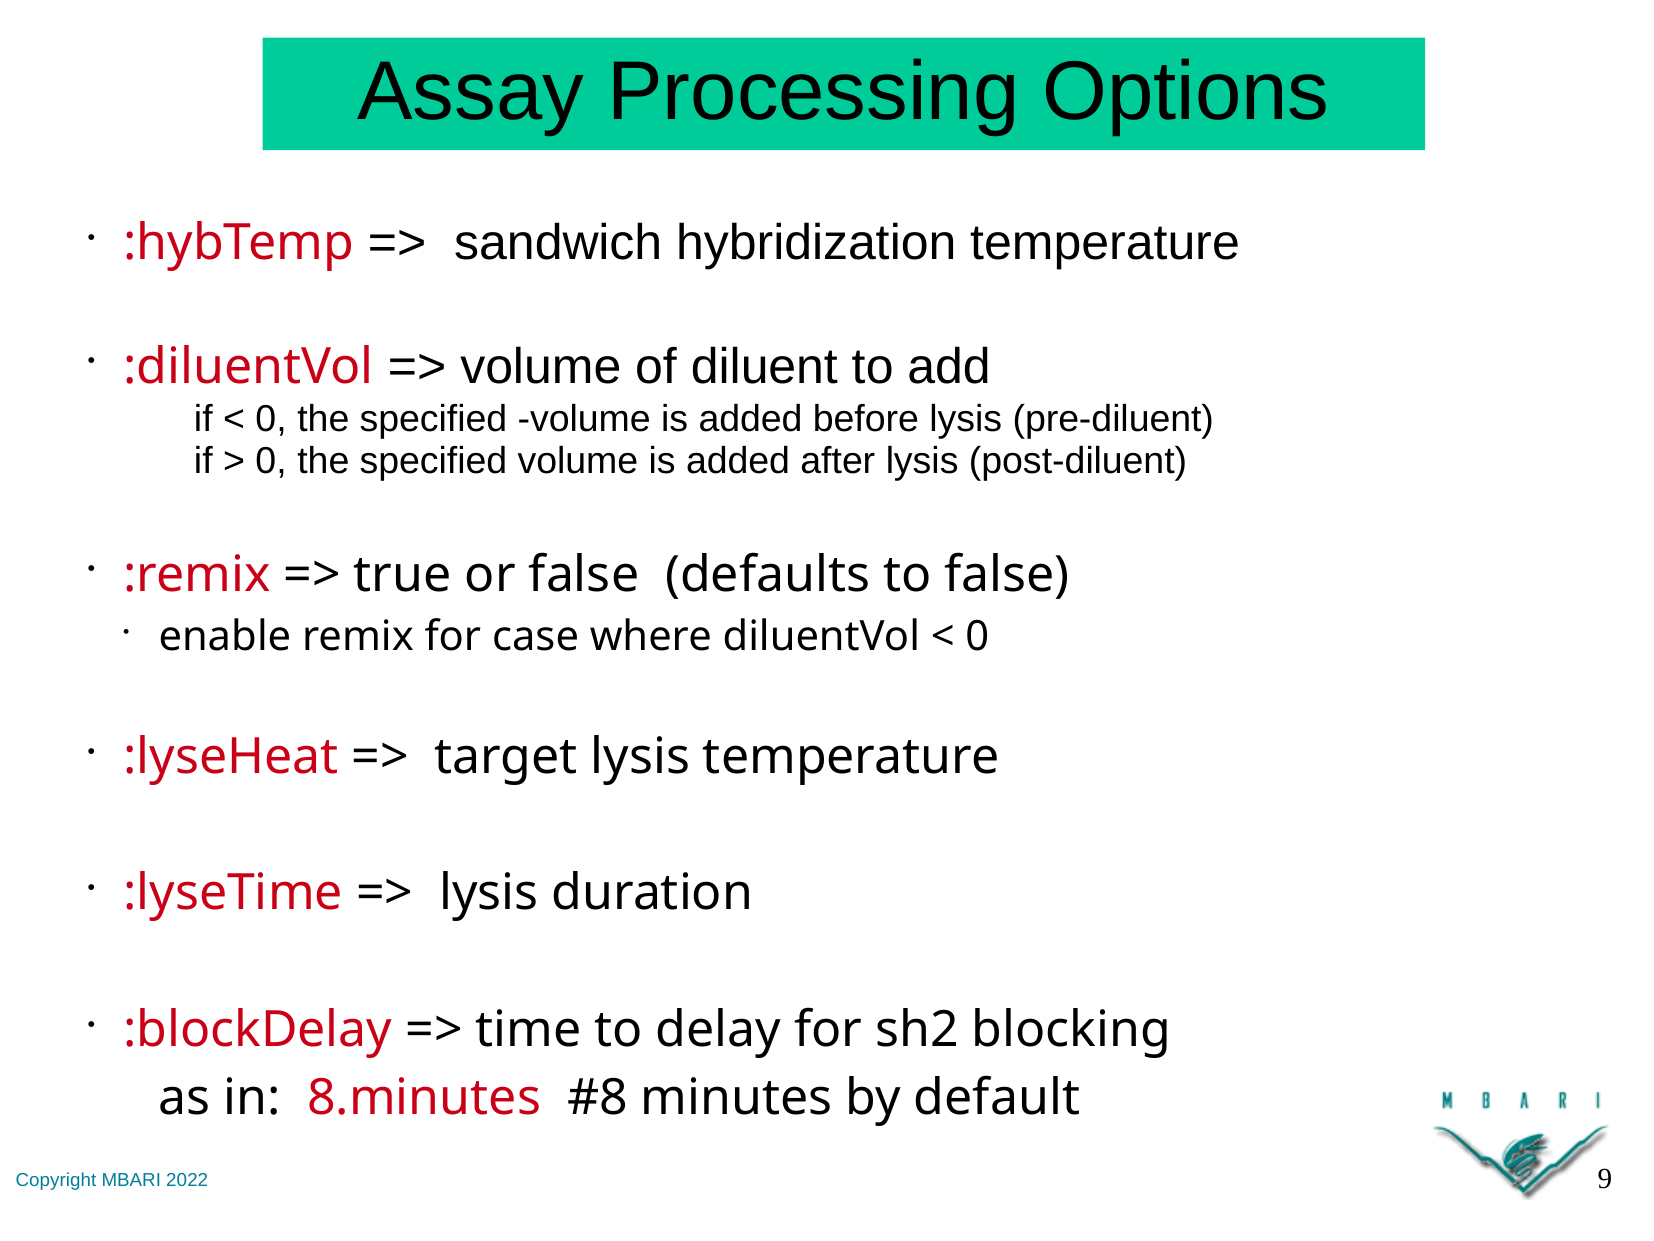

Assay Processing Options
:hybTemp => sandwich hybridization temperature
:diluentVol => volume of diluent to add
if < 0, the specified -volume is added before lysis (pre-diluent)
if > 0, the specified volume is added after lysis (post-diluent)
:remix => true or false (defaults to false)
enable remix for case where diluentVol < 0
:lyseHeat => target lysis temperature
:lyseTime => lysis duration
:blockDelay => time to delay for sh2 blocking
as in: 8.minutes #8 minutes by default
9